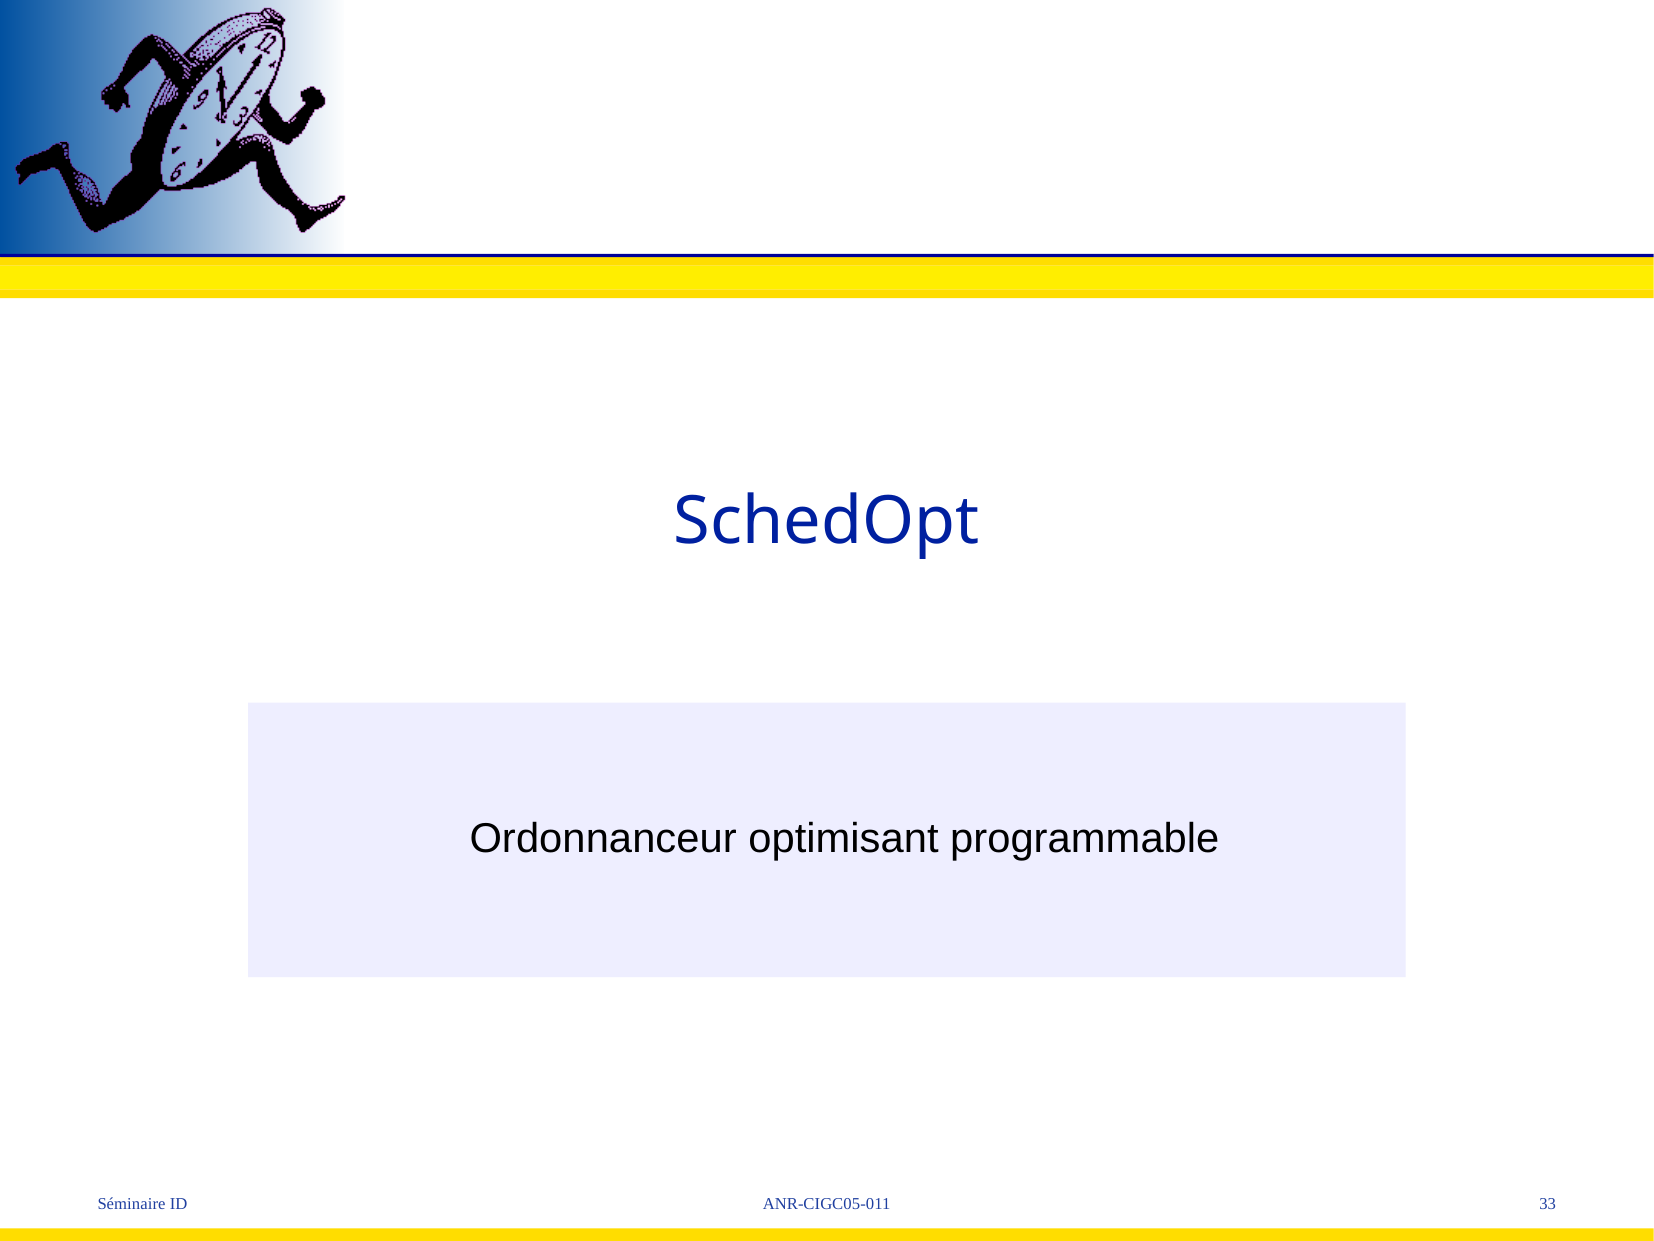

# SchedOpt
Ordonnanceur optimisant programmable
Séminaire ID
ANR-CIGC05-011
33